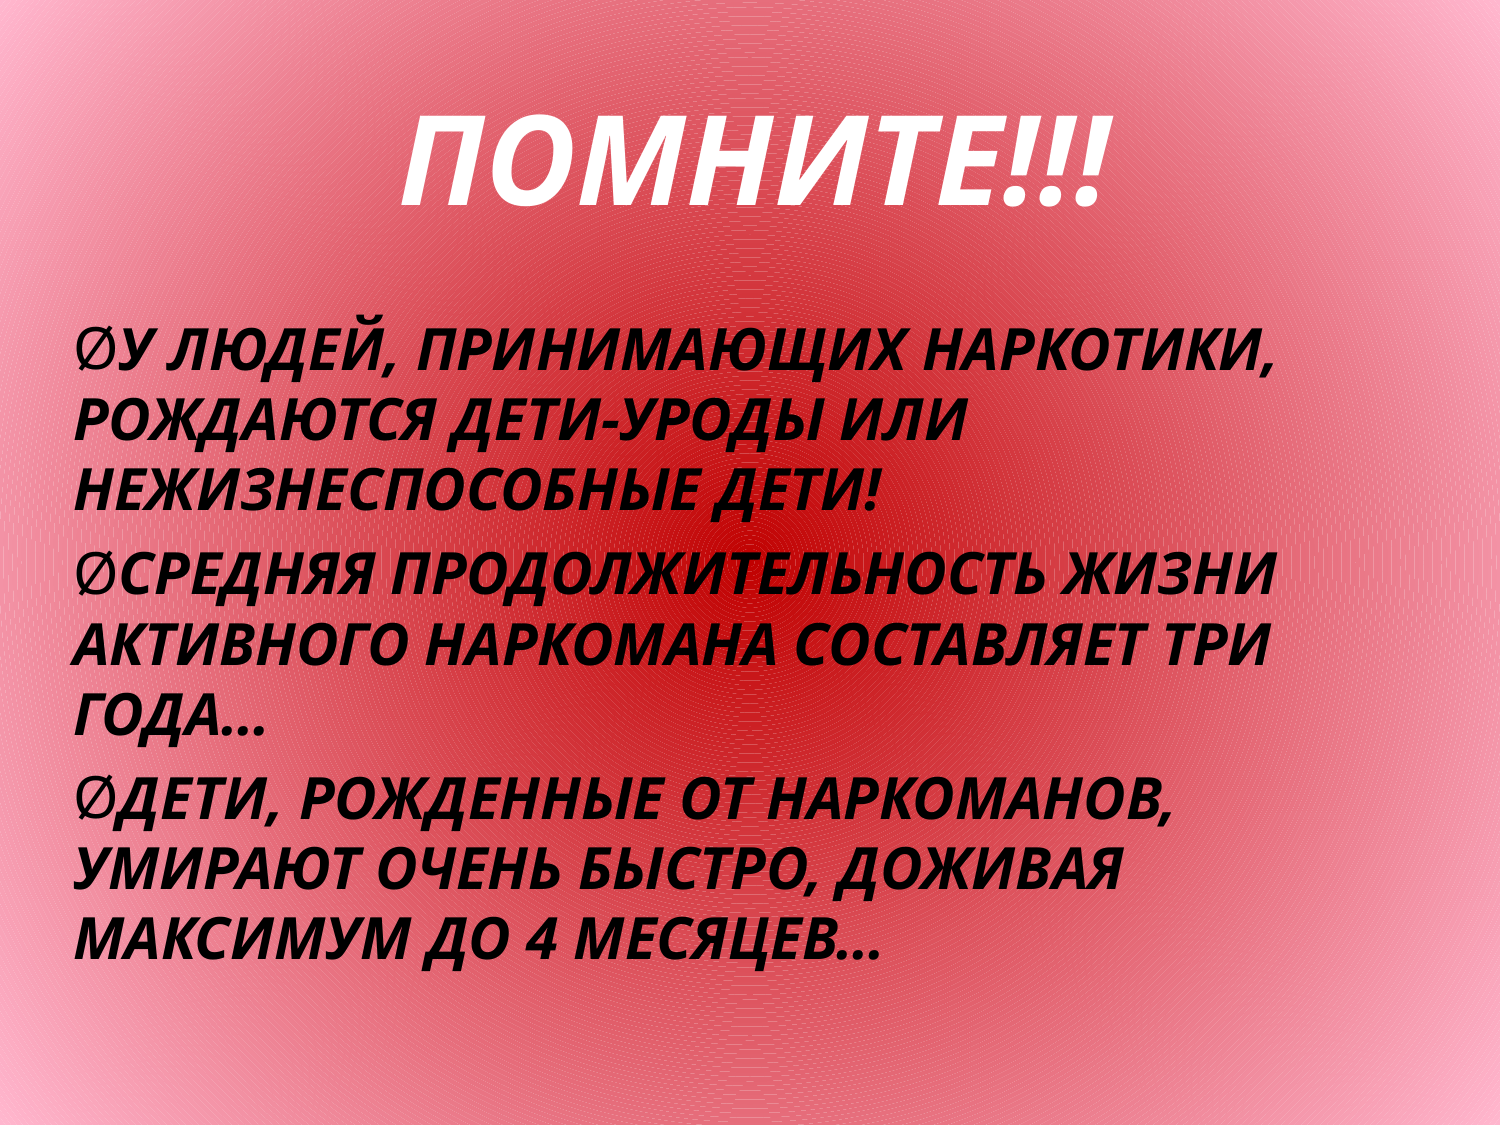

# ПОМНИТЕ!!!
У ЛЮДЕЙ, ПРИНИМАЮЩИХ НАРКОТИКИ, РОЖДАЮТСЯ ДЕТИ-УРОДЫ ИЛИ НЕЖИЗНЕСПОСОБНЫЕ ДЕТИ!
СРЕДНЯЯ ПРОДОЛЖИТЕЛЬНОСТЬ ЖИЗНИ АКТИВНОГО НАРКОМАНА СОСТАВЛЯЕТ ТРИ ГОДА…
ДЕТИ, РОЖДЕННЫЕ ОТ НАРКОМАНОВ, УМИРАЮТ ОЧЕНЬ БЫСТРО, ДОЖИВАЯ МАКСИМУМ ДО 4 МЕСЯЦЕВ…